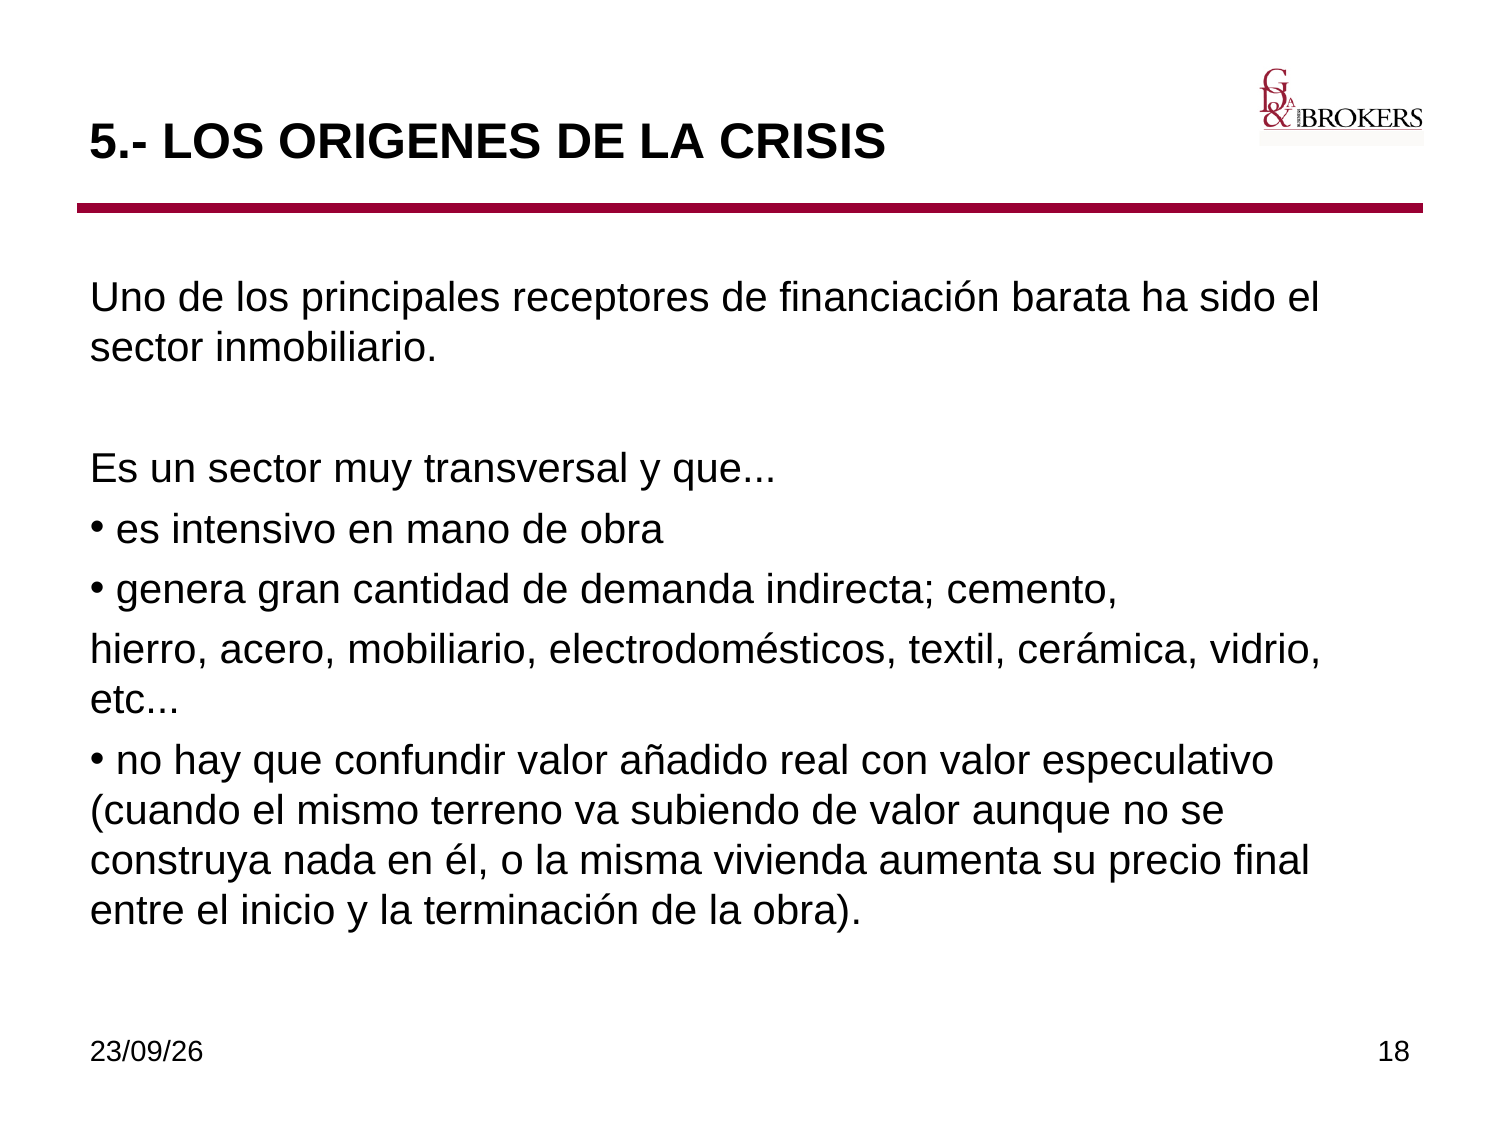

# 5.- LOS ORIGENES DE LA CRISIS
Uno de los principales receptores de financiación barata ha sido el sector inmobiliario.
Es un sector muy transversal y que...
 es intensivo en mano de obra
 genera gran cantidad de demanda indirecta; cemento,
hierro, acero, mobiliario, electrodomésticos, textil, cerámica, vidrio, etc...
 no hay que confundir valor añadido real con valor especulativo (cuando el mismo terreno va subiendo de valor aunque no se construya nada en él, o la misma vivienda aumenta su precio final entre el inicio y la terminación de la obra).
18